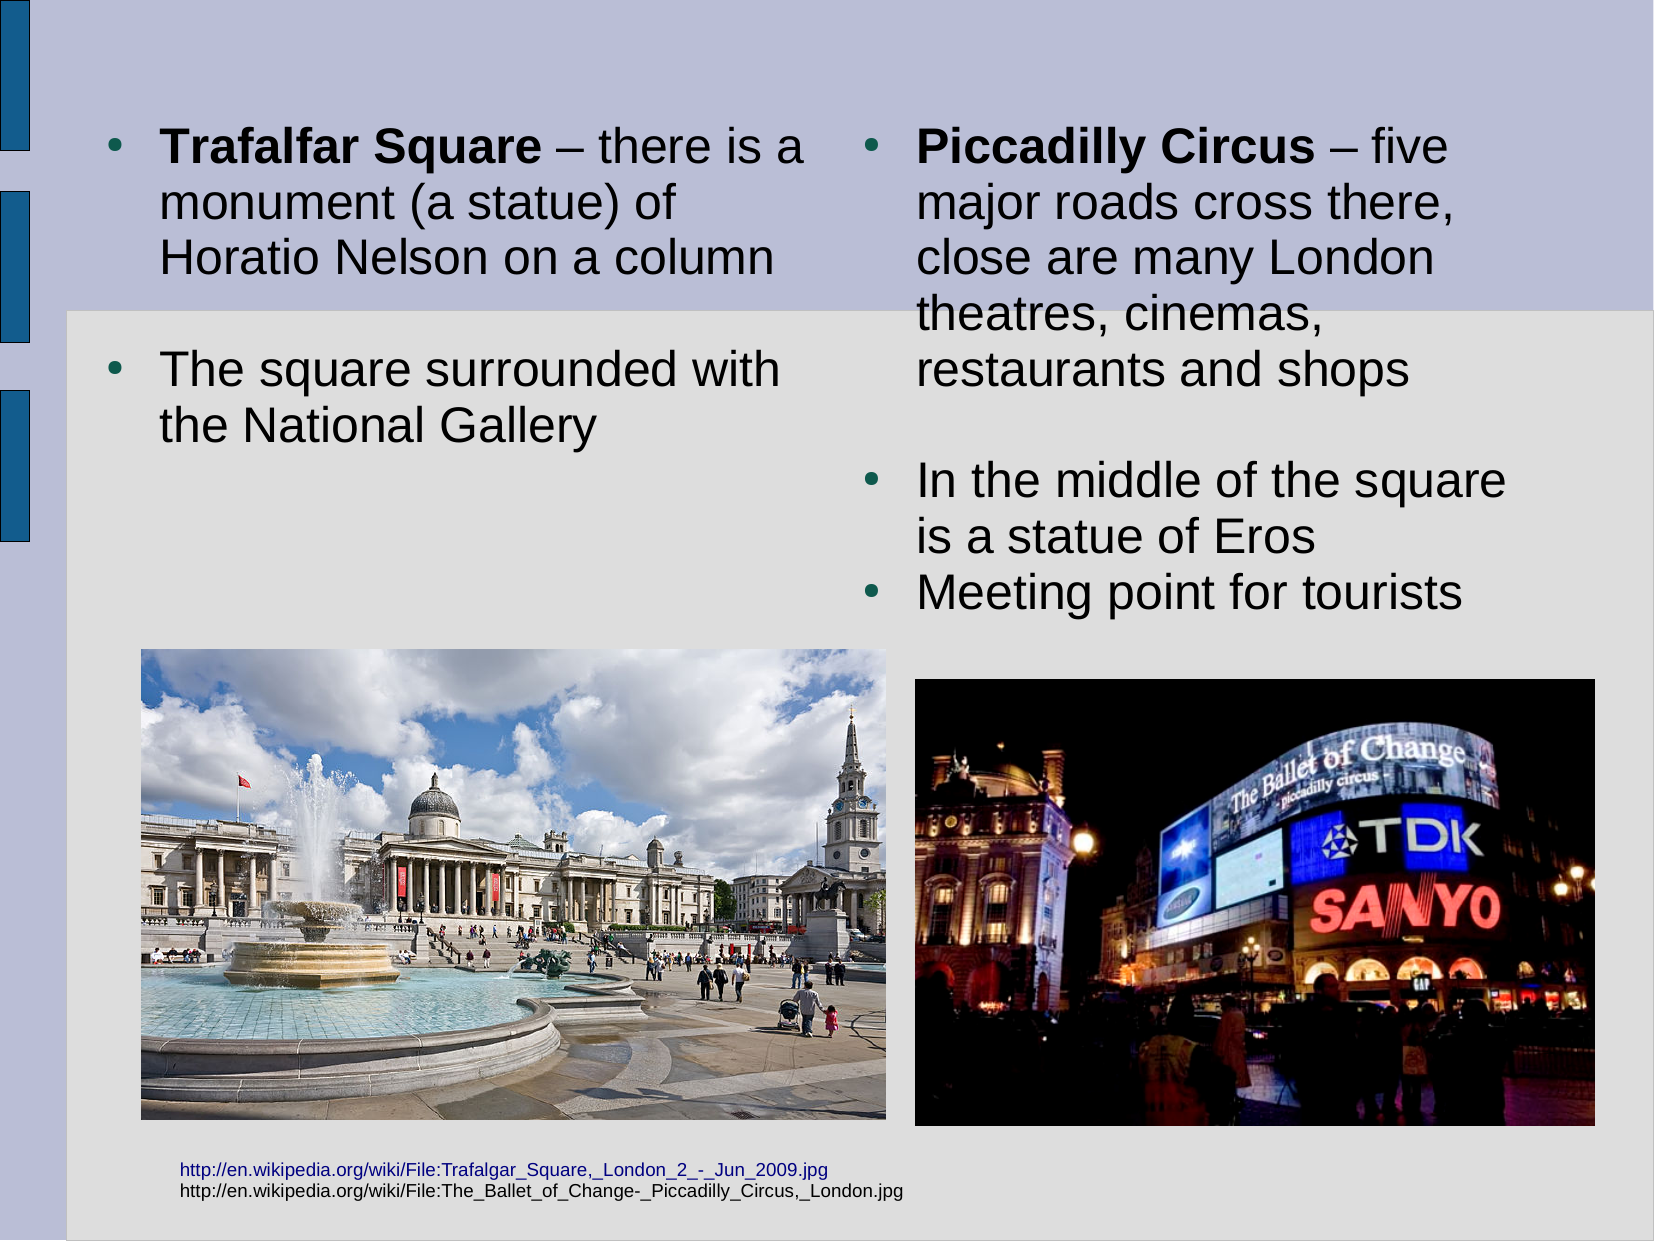

# Trafalfar Square – there is a monument (a statue) of Horatio Nelson on a column
The square surrounded with the National Gallery
Piccadilly Circus – five major roads cross there, close are many London theatres, cinemas, restaurants and shops
In the middle of the square is a statue of Eros
Meeting point for tourists
http://en.wikipedia.org/wiki/File:Trafalgar_Square,_London_2_-_Jun_2009.jpg
http://en.wikipedia.org/wiki/File:The_Ballet_of_Change-_Piccadilly_Circus,_London.jpg